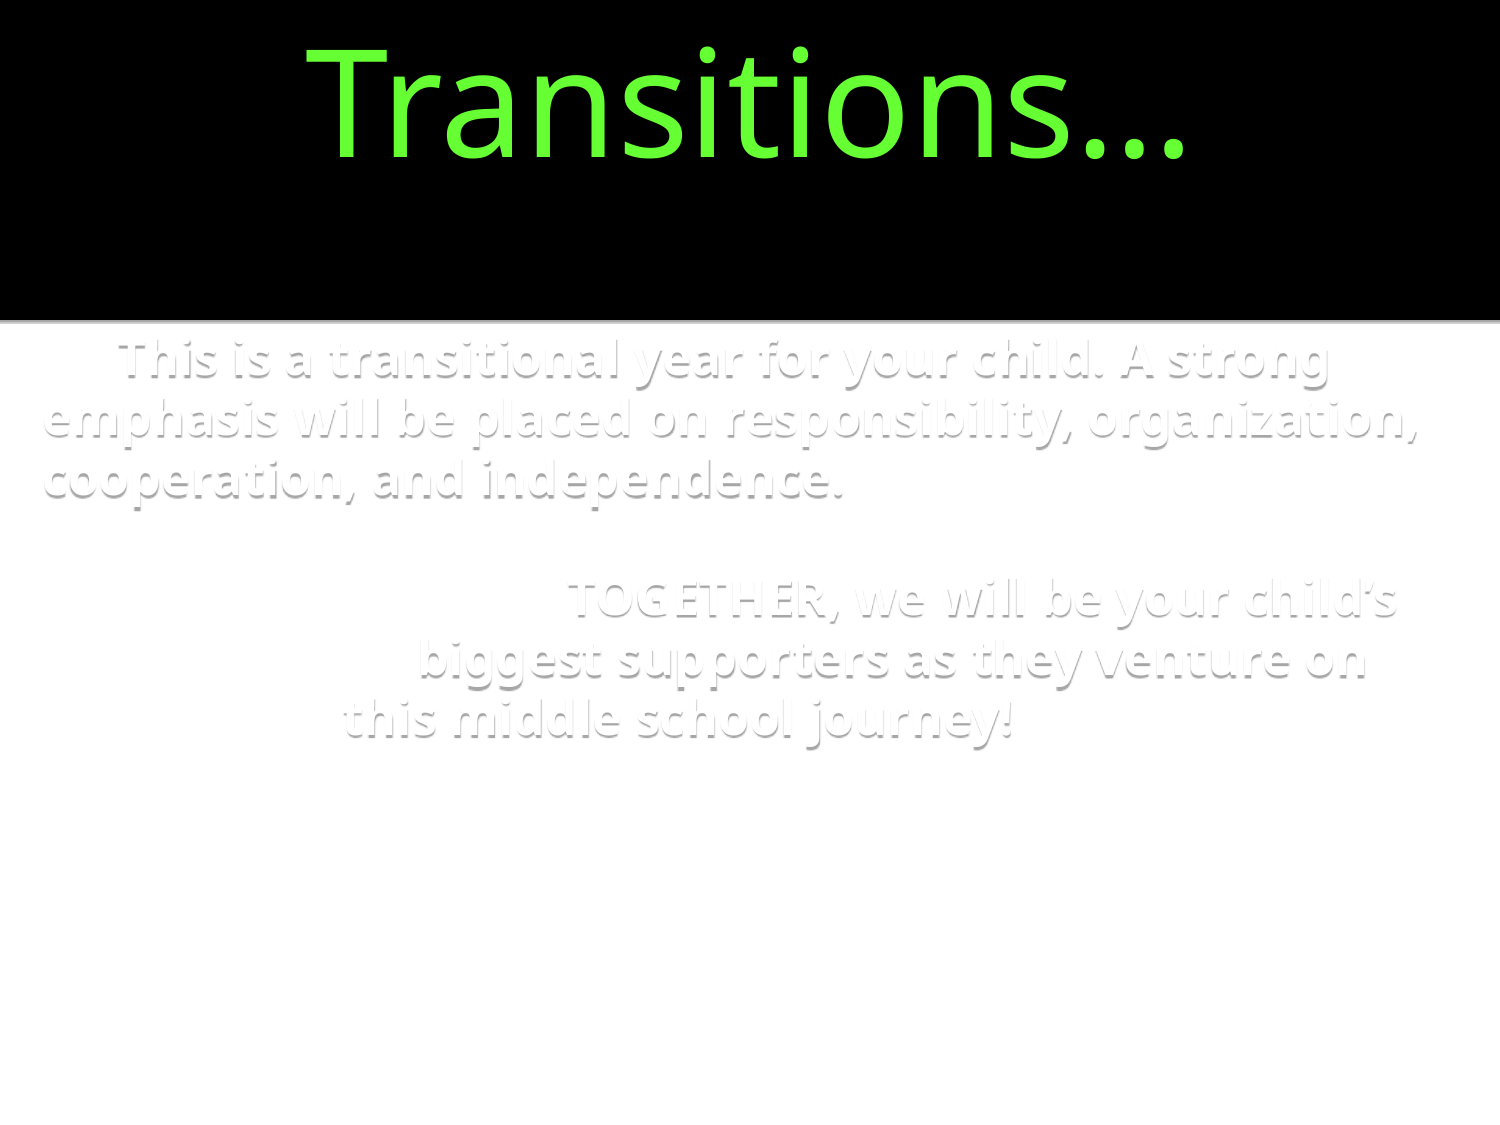

Transitions…
	This is a transitional year for your child. A strong emphasis will be placed on responsibility, organization, cooperation, and independence.
							TOGETHER, we will be your child’s 						biggest supporters as they venture on 						this middle school journey!